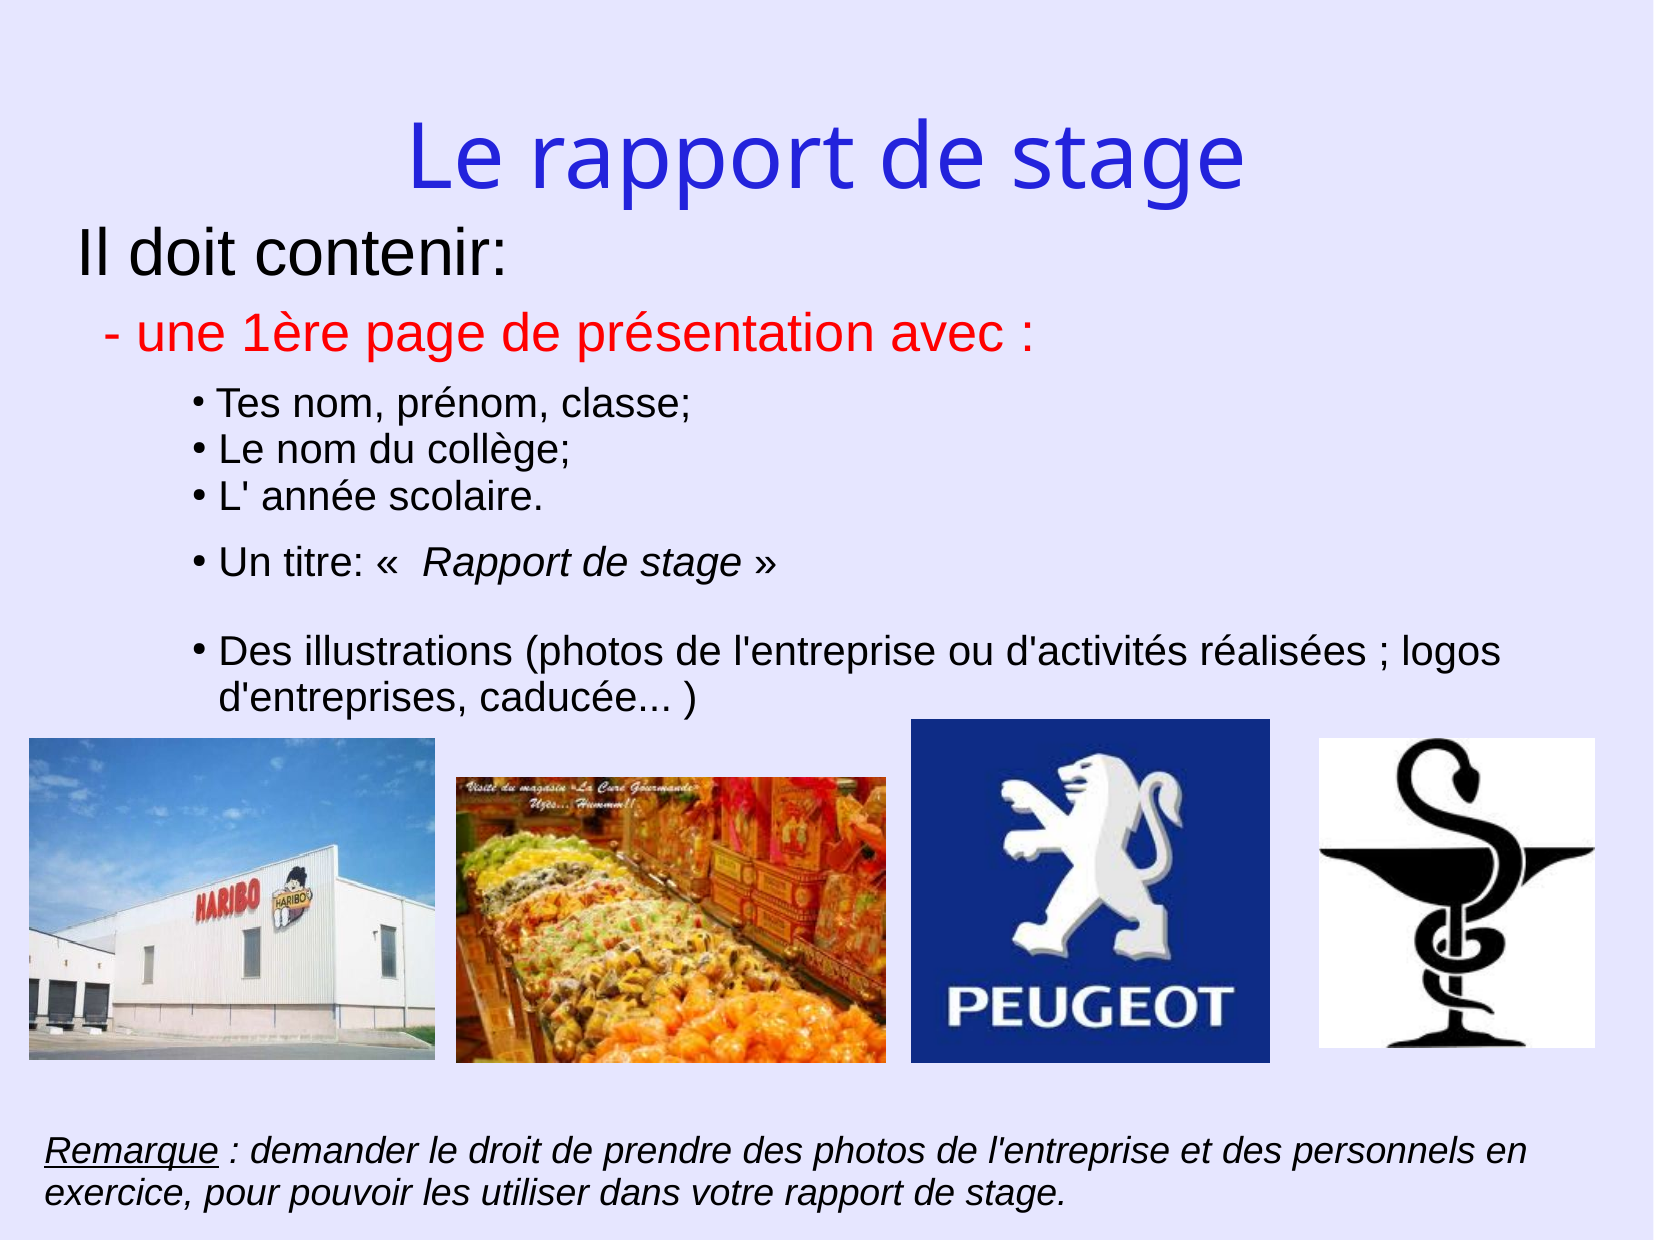

# Le rapport de stage
Il doit contenir:
- une 1ère page de présentation avec :
 Tes nom, prénom, classe;
 Le nom du collège;
 L' année scolaire.
 Un titre: «  Rapport de stage »
 Des illustrations (photos de l'entreprise ou d'activités réalisées ; logos
 d'entreprises, caducée... )
Remarque : demander le droit de prendre des photos de l'entreprise et des personnels en exercice, pour pouvoir les utiliser dans votre rapport de stage.